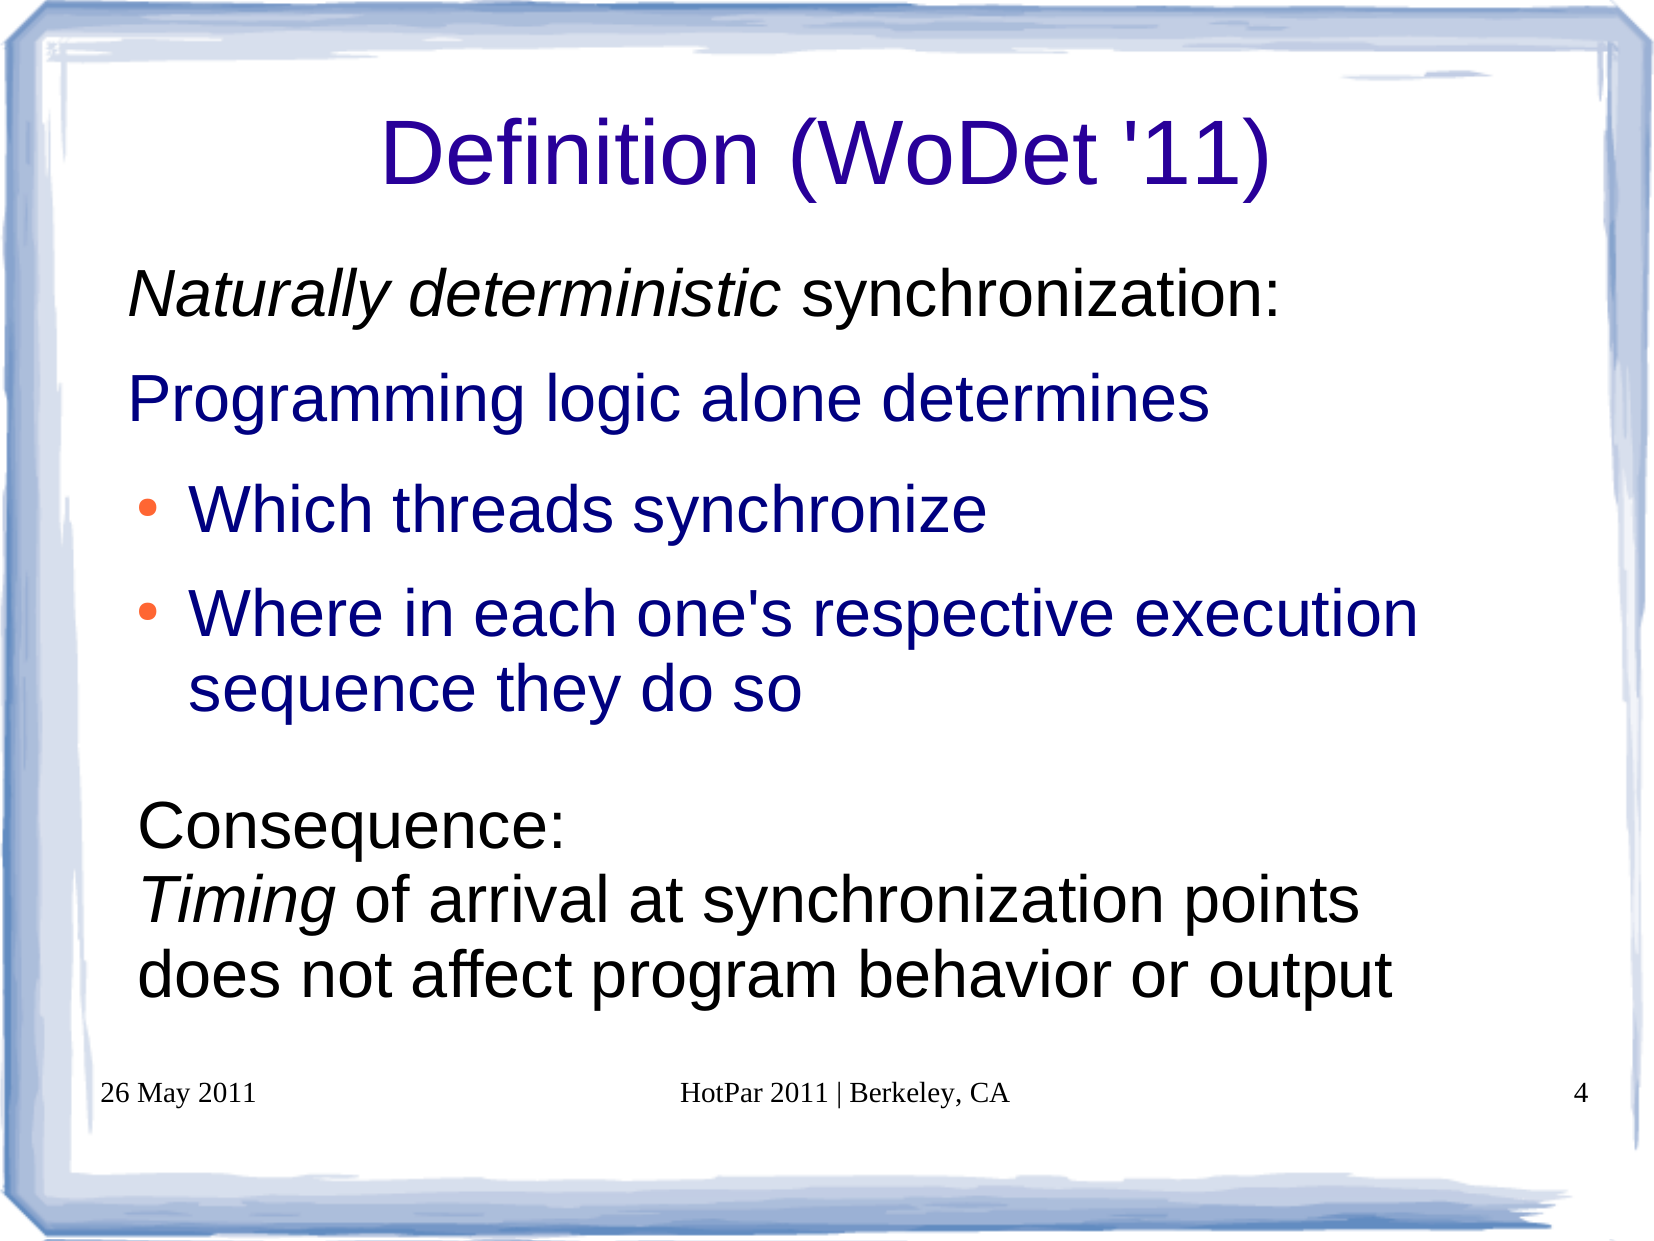

# Definition (WoDet '11)
Naturally deterministic synchronization:
Programming logic alone determines
Which threads synchronize
Where in each one's respective execution sequence they do so
Consequence:
Timing of arrival at synchronization points
does not affect program behavior or output
26 May 2011
HotPar 2011 | Berkeley, CA
4